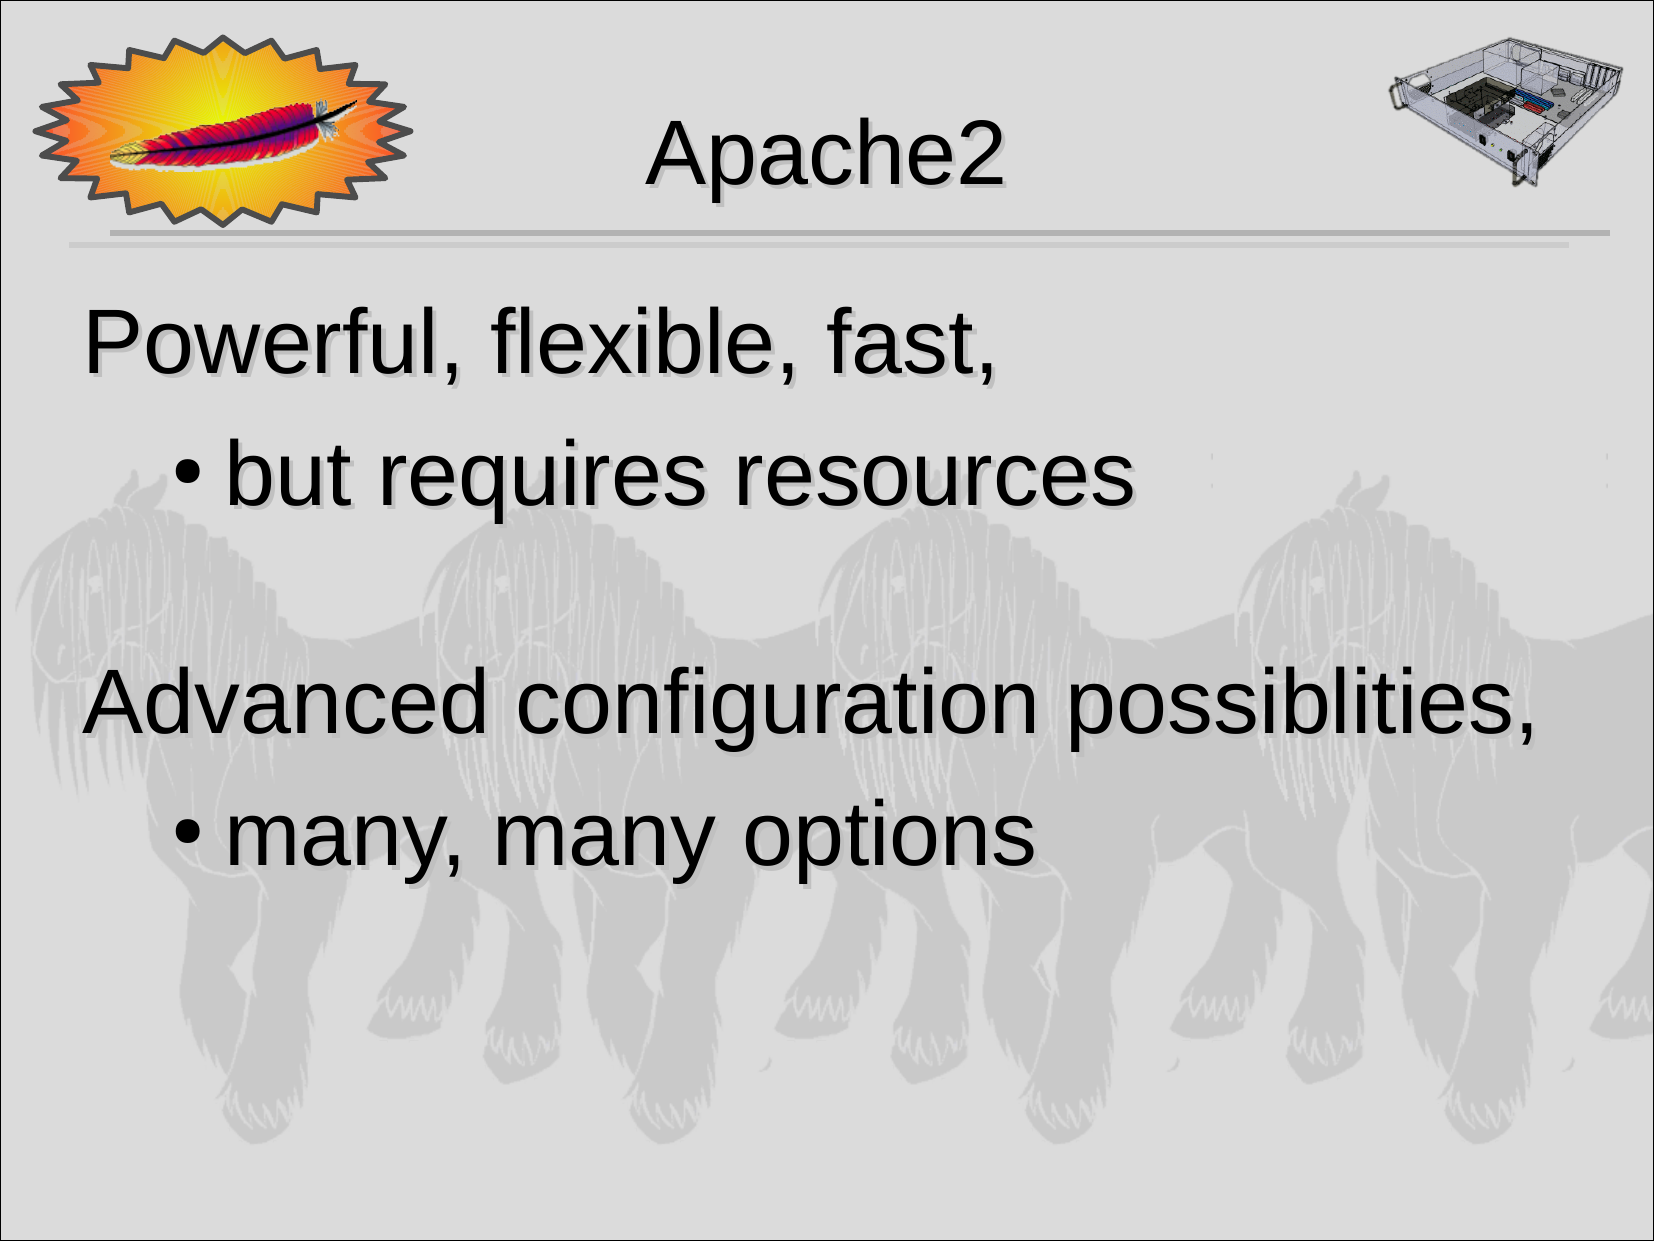

# Apache2
Powerful, flexible, fast,
but requires resources
Advanced configuration possiblities,
many, many options